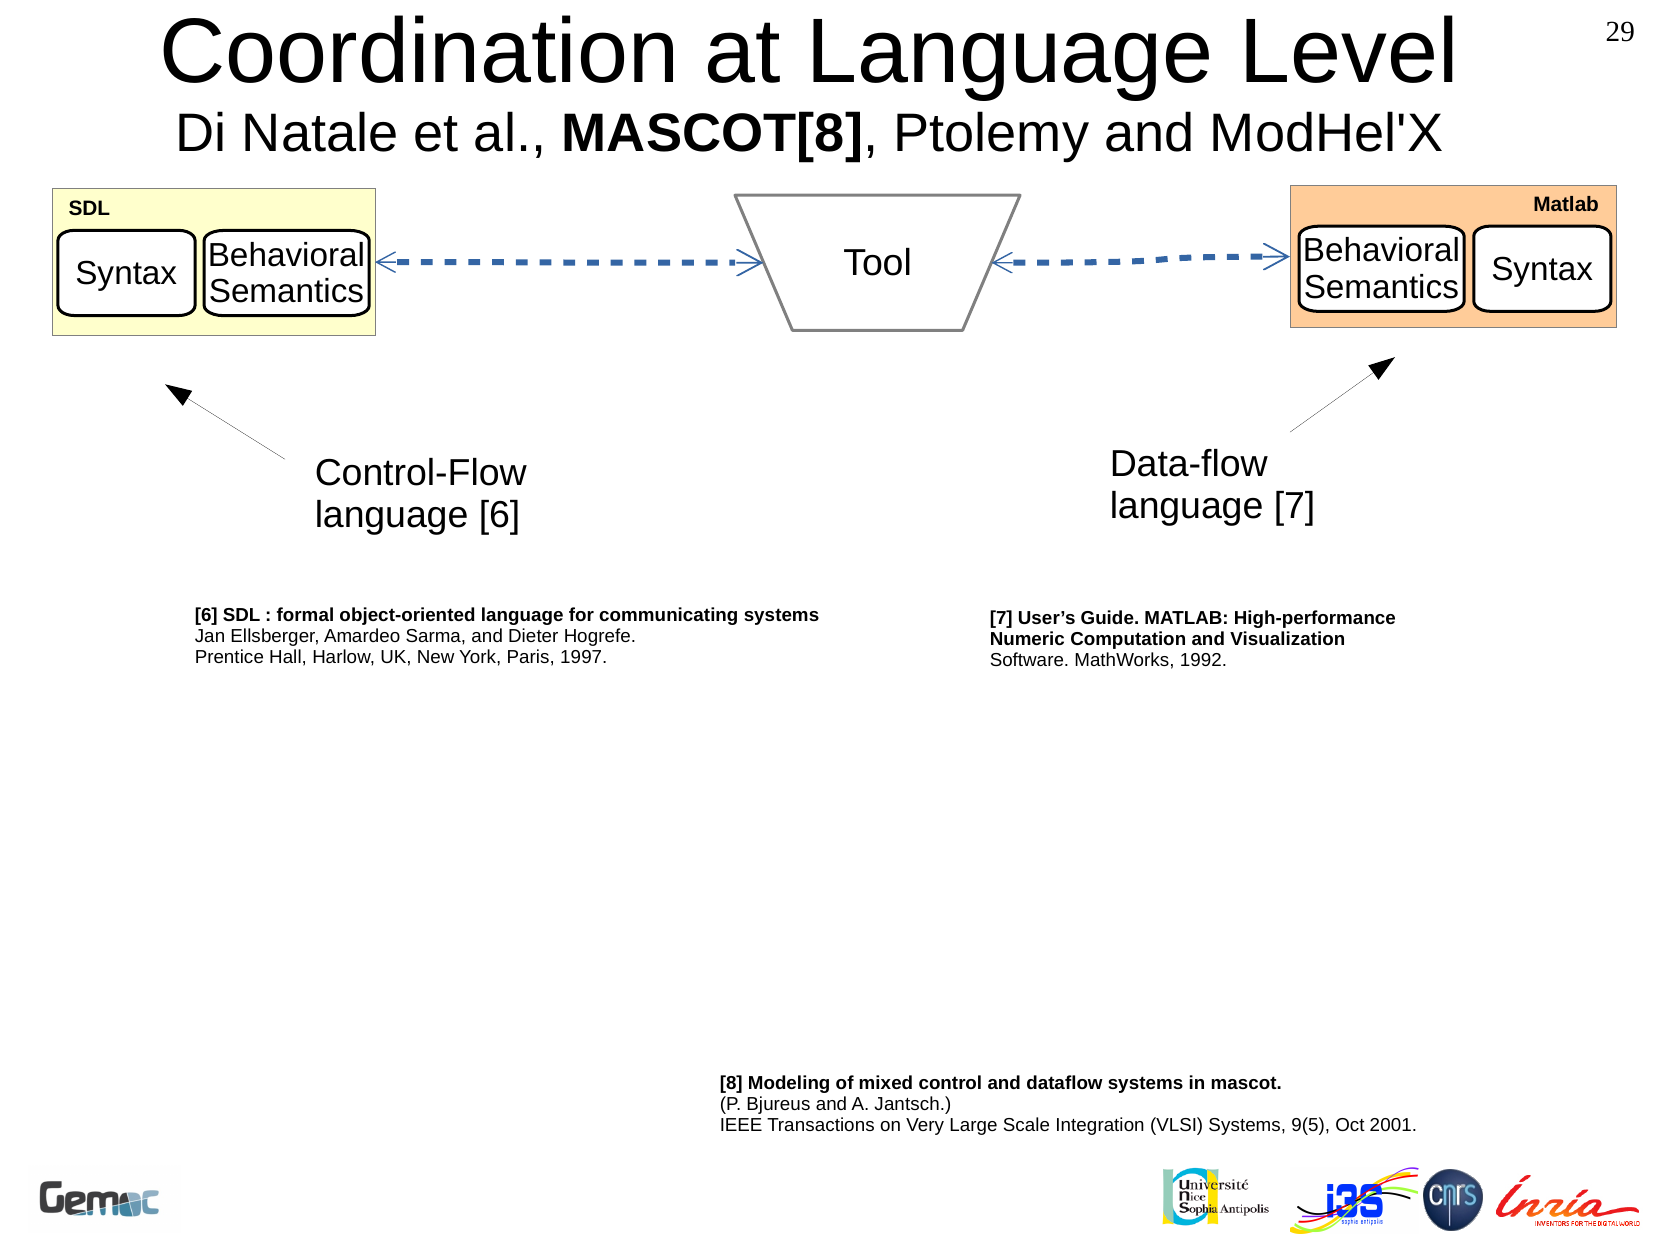

# Coordination at Language Level Di Natale et al., MASCOT[8], Ptolemy and ModHel'X
29
Matlab
SDL
Tool
Behavioral
Semantics
Syntax
Syntax
Behavioral
Semantics
Data-flow language [7]
Control-Flow language [6]
[6] SDL : formal object-oriented language for communicating systems
Jan Ellsberger, Amardeo Sarma, and Dieter Hogrefe.
Prentice Hall, Harlow, UK, New York, Paris, 1997.
[7] User’s Guide. MATLAB: High-performance Numeric Computation and Visualization
Software. MathWorks, 1992.
[8] Modeling of mixed control and dataflow systems in mascot.
(P. Bjureus and A. Jantsch.)
IEEE Transactions on Very Large Scale Integration (VLSI) Systems, 9(5), Oct 2001.
Language 2
Language 2
Language 2
Language 2
Language 2
Language 2
 generates
 generates
 generates
 generates
 generates
 generates
Conforms to
Conforms to
Conforms to
Conforms to
Conforms to
Conforms to
System
Designer
System
Designer
System
Designer
System
Designer
System
Designer
System
Designer
defines
defines
defines
defines
defines
defines
Model 1
Model 2
Model 3
Model 1
Model 2
Model 3
Model 1
Model 2
Model 3
Model 1
Model 2
Model 3
Model 1
Model 2
Model 3
Model 1
Model 2
Model 3
 Coordination
/
Communication
 Coordination
/
Communication
 Coordination
/
Communication
 Coordination
/
Communication
 Coordination
/
Communication
 Coordination
/
Communication
Model A
Model B
Model B
Model A
Model B
Model B
Model A
Model B
Model B
Model A
Model B
Model B
Model A
Model B
Model B
Model A
Model B
Model B